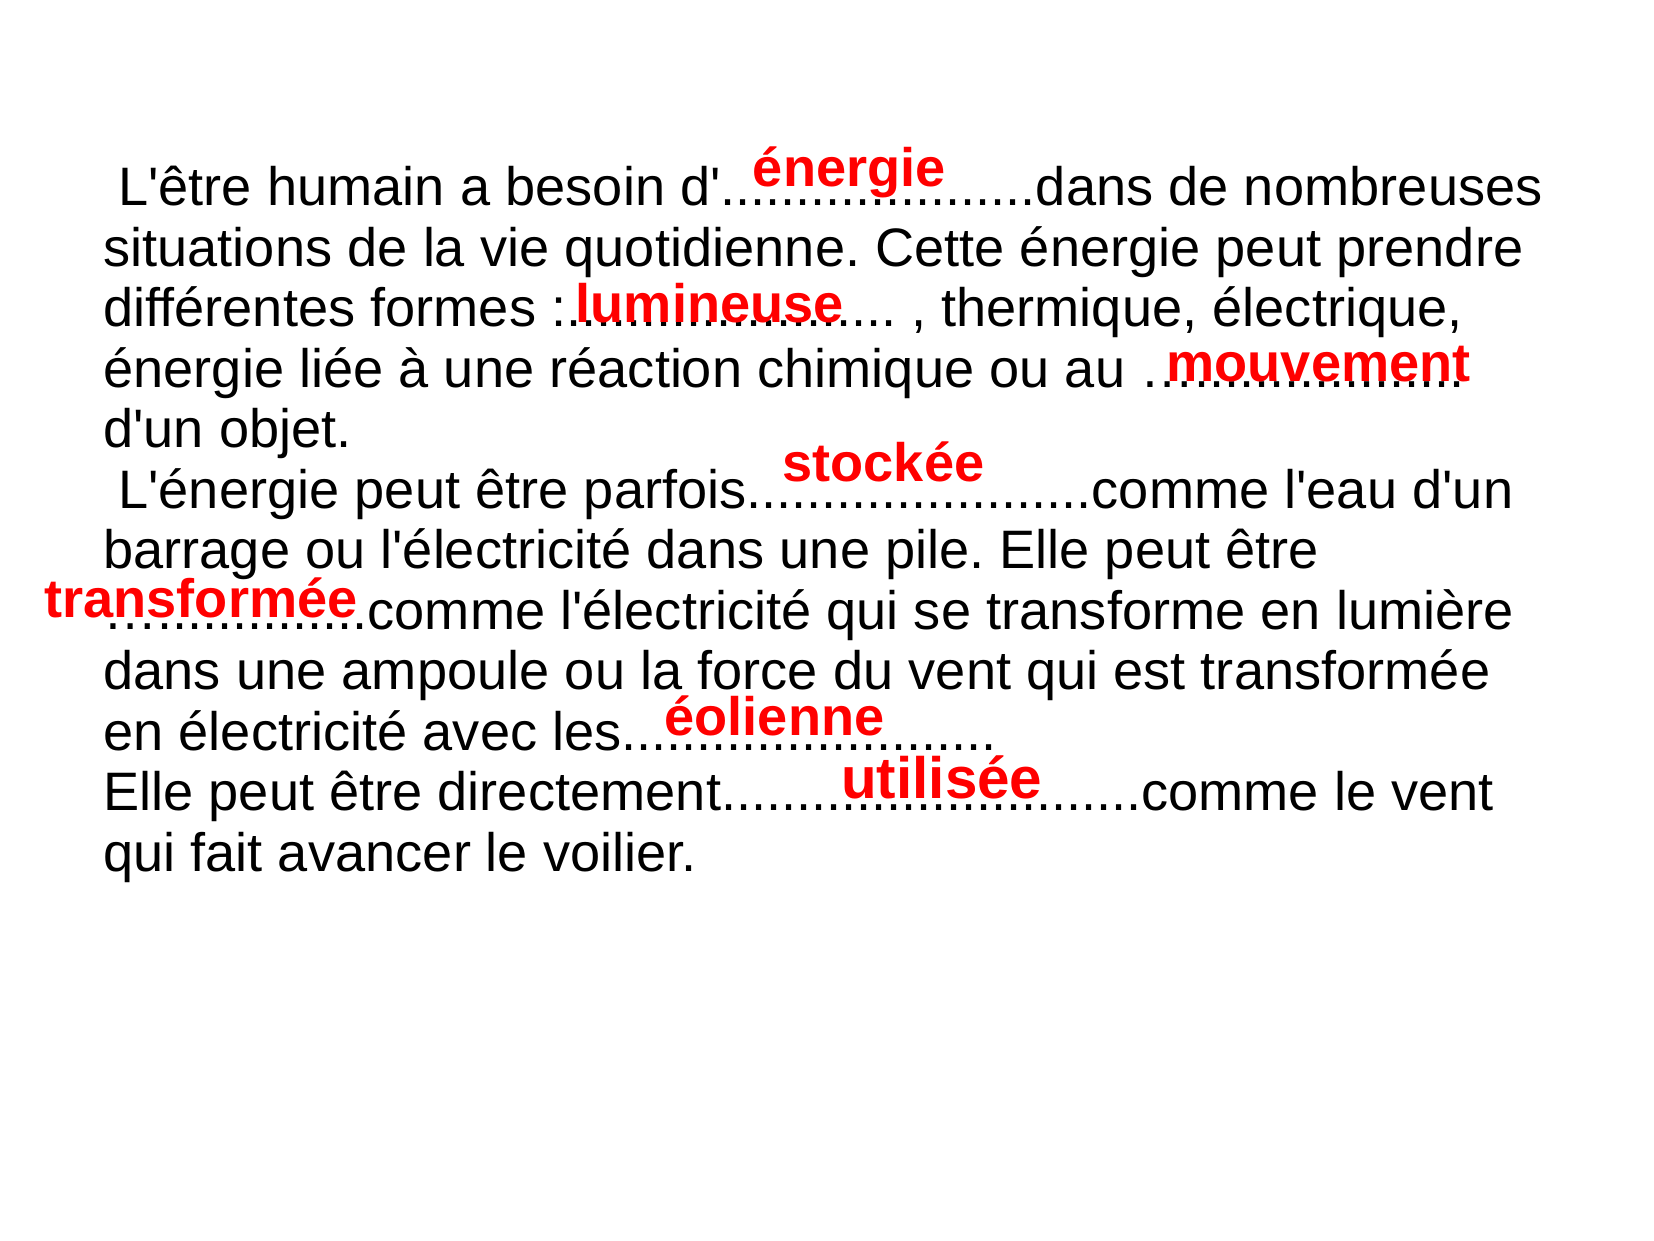

L'être humain a besoin d'.....................dans de nombreuses situations de la vie quotidienne. Cette énergie peut prendre différentes formes :...................... , thermique, électrique, énergie liée à une réaction chimique ou au ….................. d'un objet.
 L'énergie peut être parfois.......................comme l'eau d'un barrage ou l'électricité dans une pile. Elle peut être 	…..............comme l'électricité qui se transforme en lumière dans une ampoule ou la force du vent qui est transformée en électricité avec les.........................
Elle peut être directement............................comme le vent qui fait avancer le voilier.
énergie
lumineuse
mouvement
stockée
transformée
éolienne
utilisée